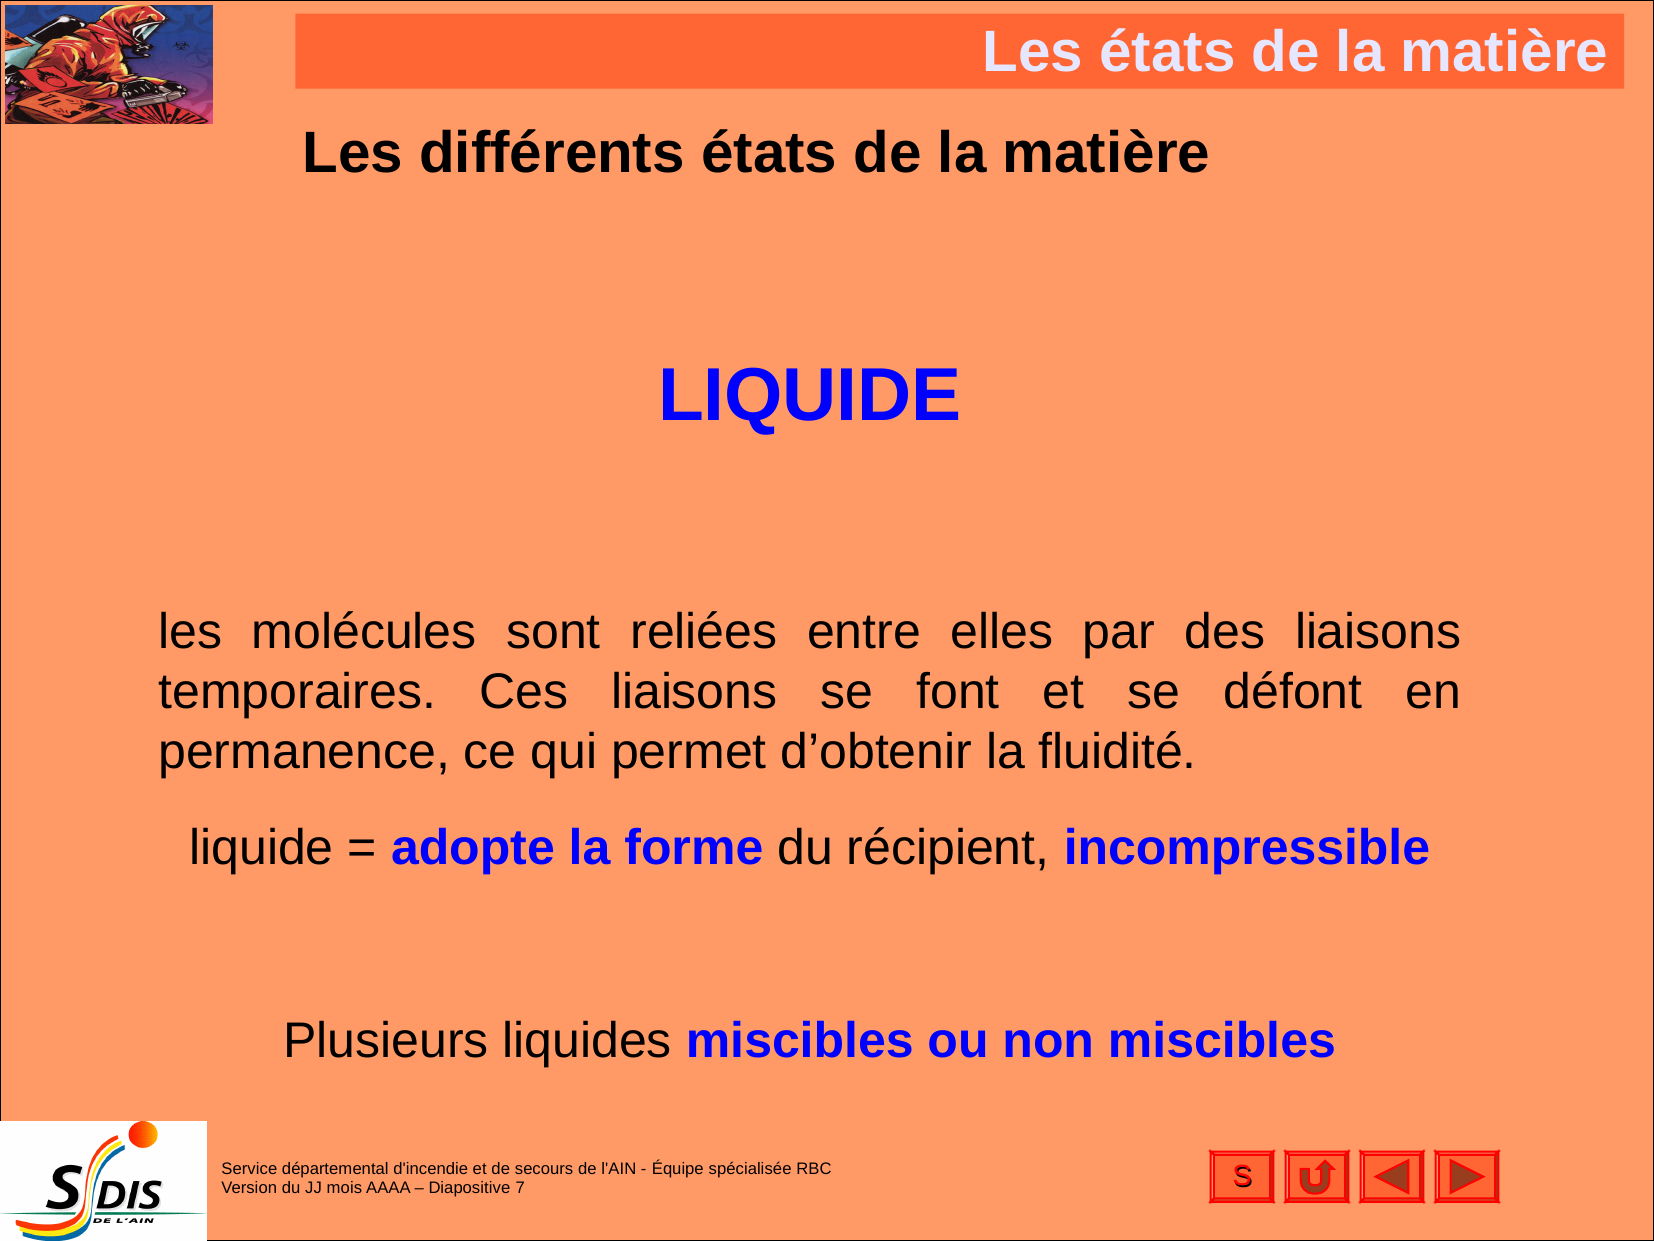

Les états de la matière
Les différents états de la matière
LIQUIDE
les molécules sont reliées entre elles par des liaisons temporaires. Ces liaisons se font et se défont en permanence, ce qui permet d’obtenir la fluidité.
liquide = adopte la forme du récipient, incompressible
Plusieurs liquides miscibles ou non miscibles